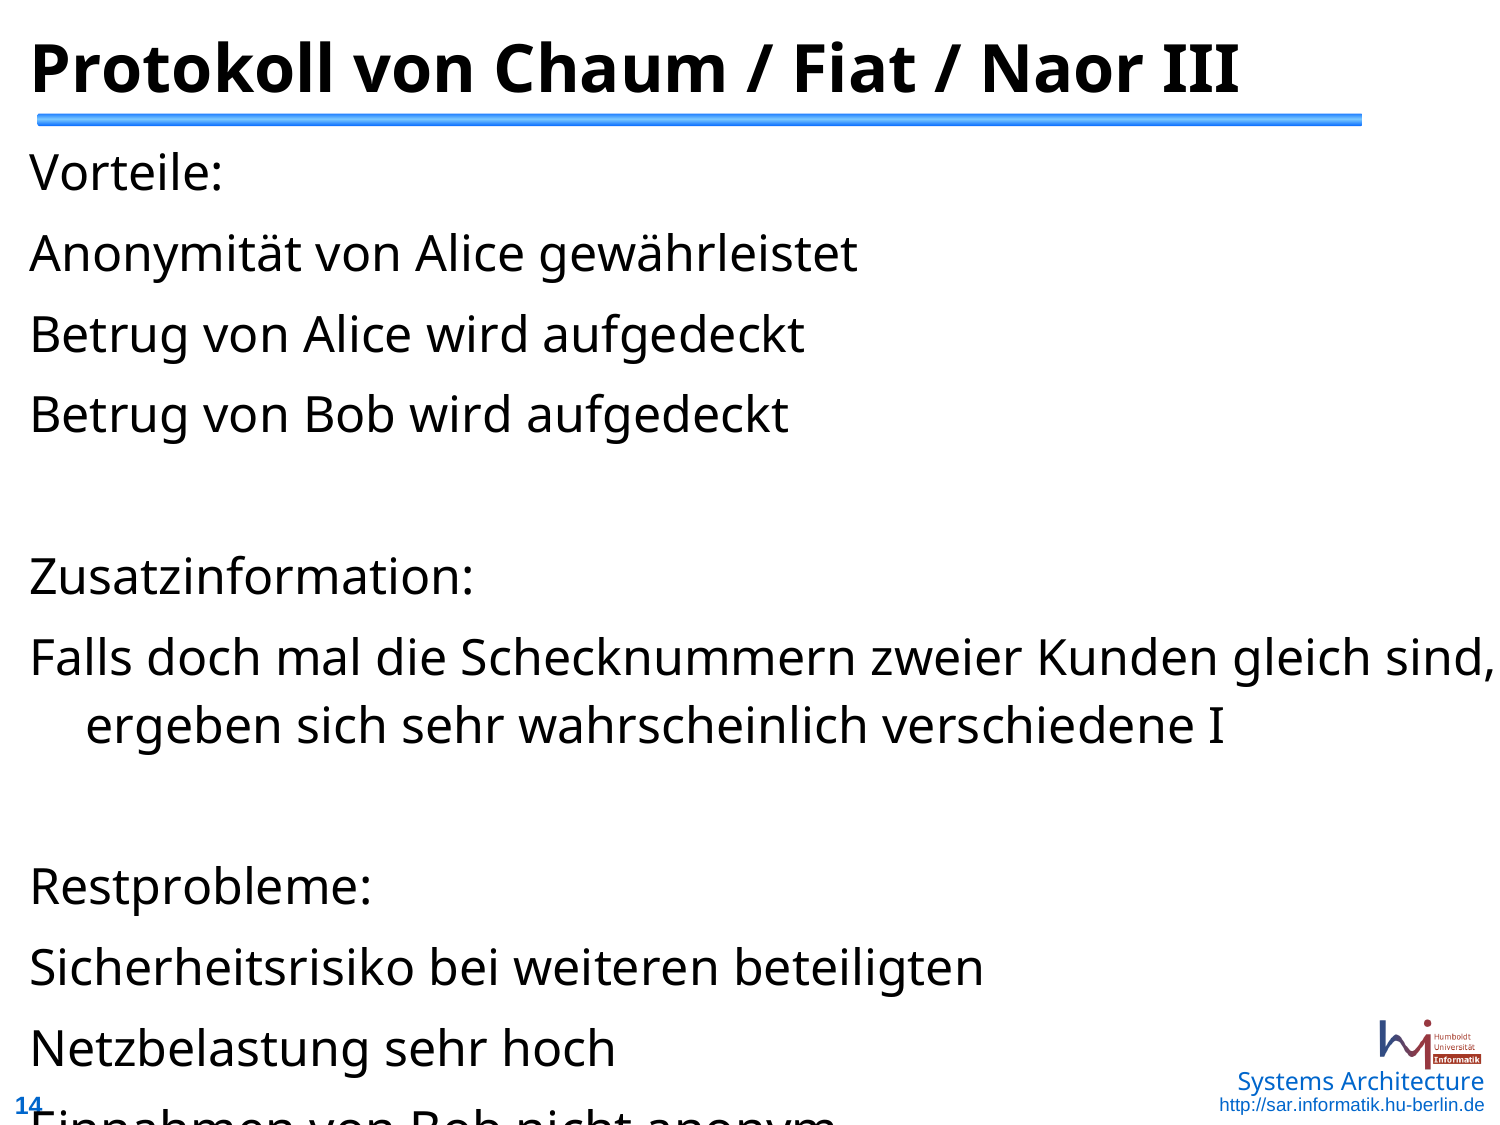

# Protokoll von Chaum / Fiat / Naor III
Vorteile:
Anonymität von Alice gewährleistet
Betrug von Alice wird aufgedeckt
Betrug von Bob wird aufgedeckt
Zusatzinformation:
Falls doch mal die Schecknummern zweier Kunden gleich sind, ergeben sich sehr wahrscheinlich verschiedene I
Restprobleme:
Sicherheitsrisiko bei weiteren beteiligten
Netzbelastung sehr hoch
Einnahmen von Bob nicht anonym
Wechselgeldproblem